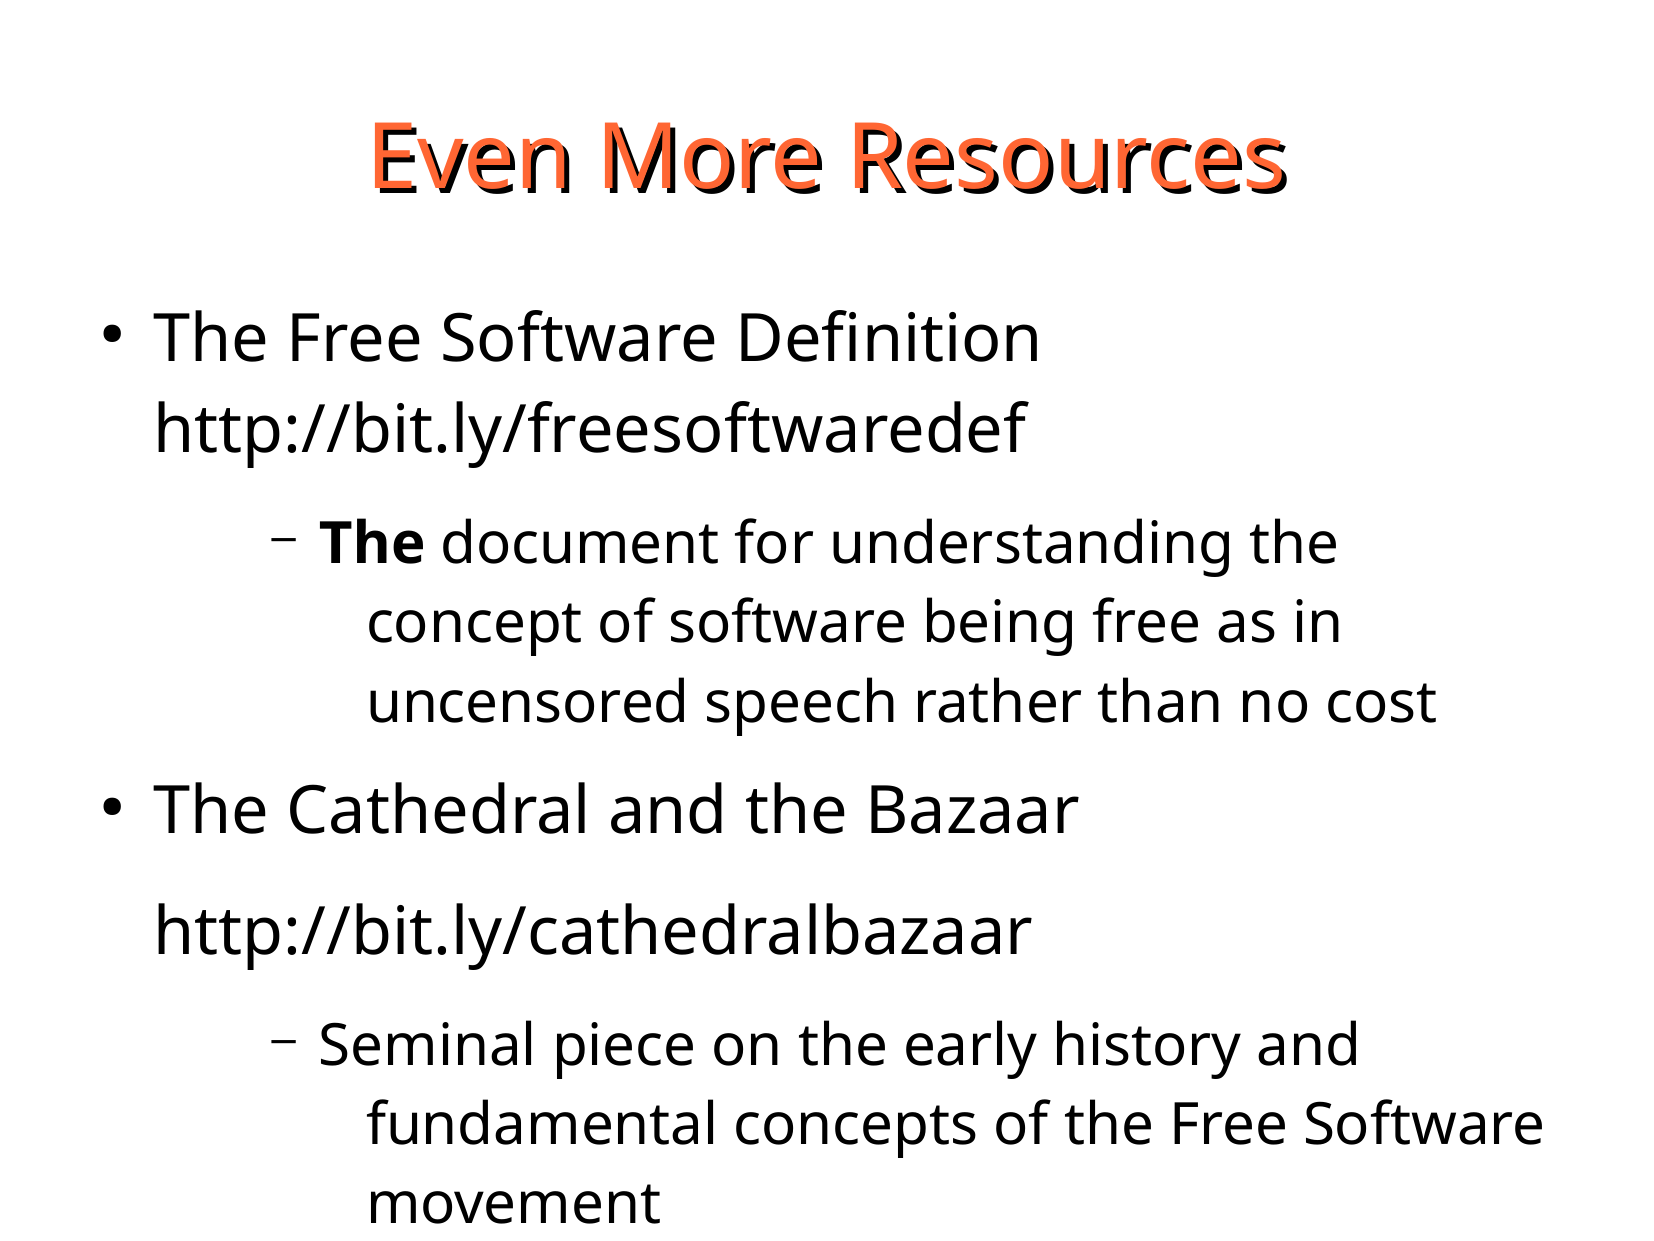

# Even More Resources
The Free Software Definition http://bit.ly/freesoftwaredef
The document for understanding the concept of software being free as in uncensored speech rather than no cost
The Cathedral and the Bazaar
http://bit.ly/cathedralbazaar
Seminal piece on the early history and fundamental concepts of the Free Software movement